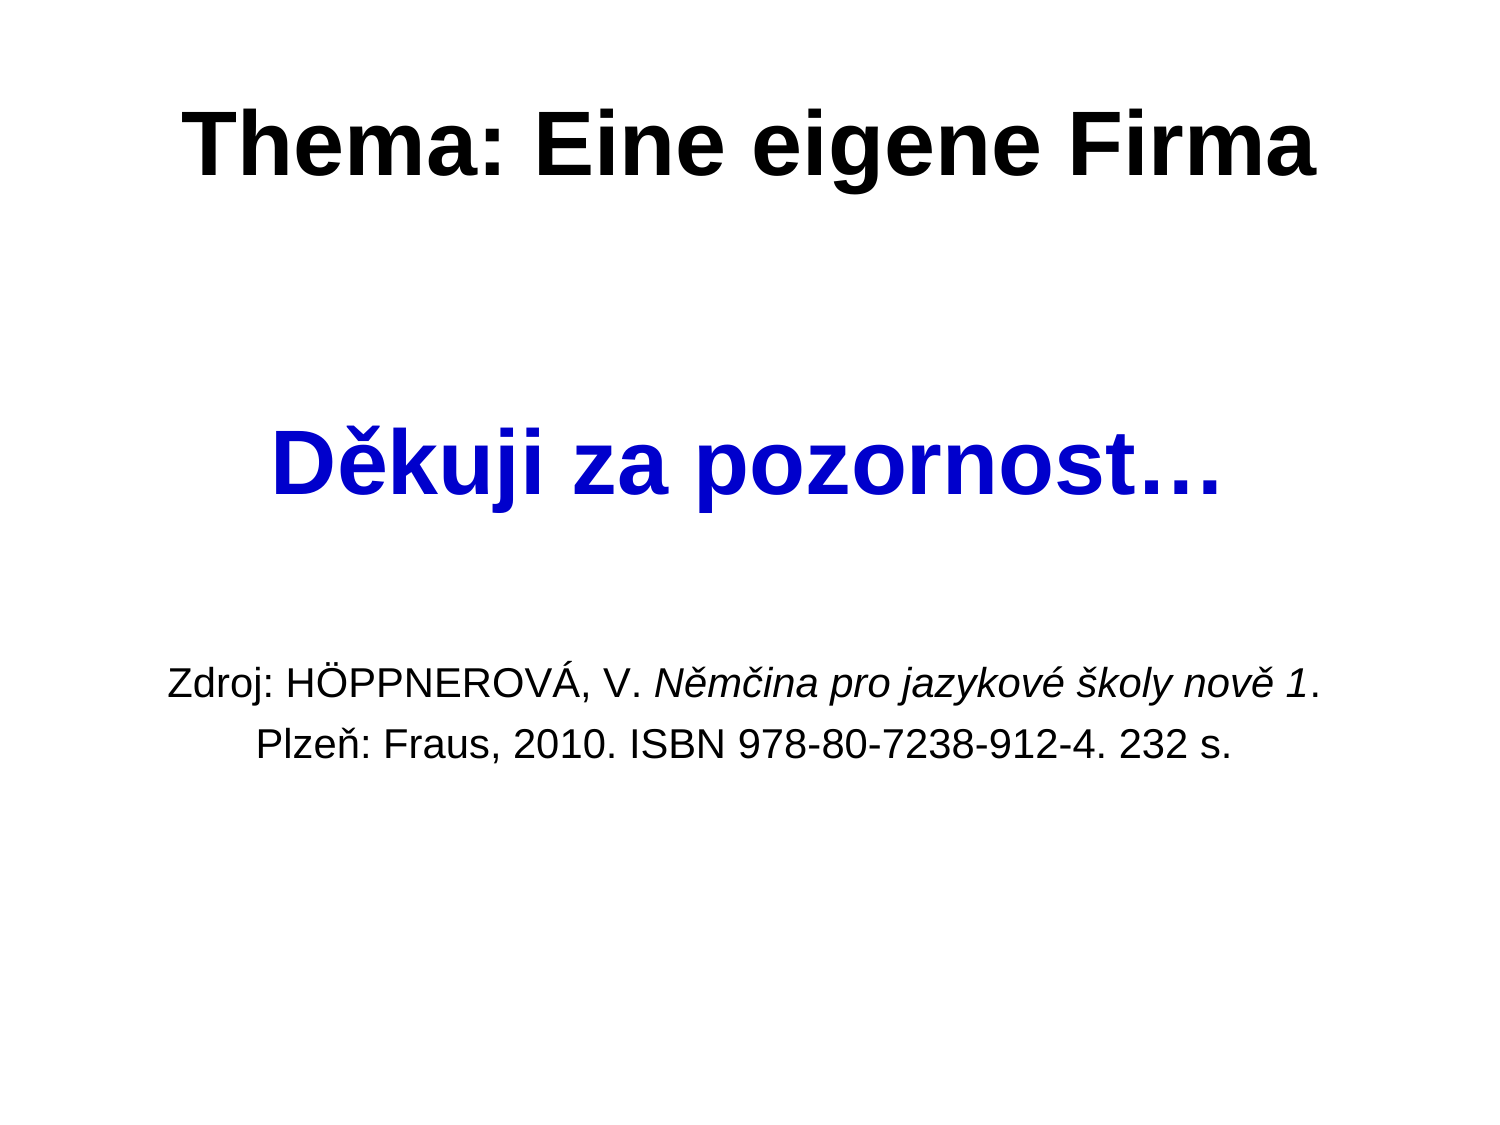

# Thema: Eine eigene Firma
Děkuji za pozornost…
Zdroj: HÖPPNEROVÁ, V. Němčina pro jazykové školy nově 1.
Plzeň: Fraus, 2010. ISBN 978-80-7238-912-4. 232 s.